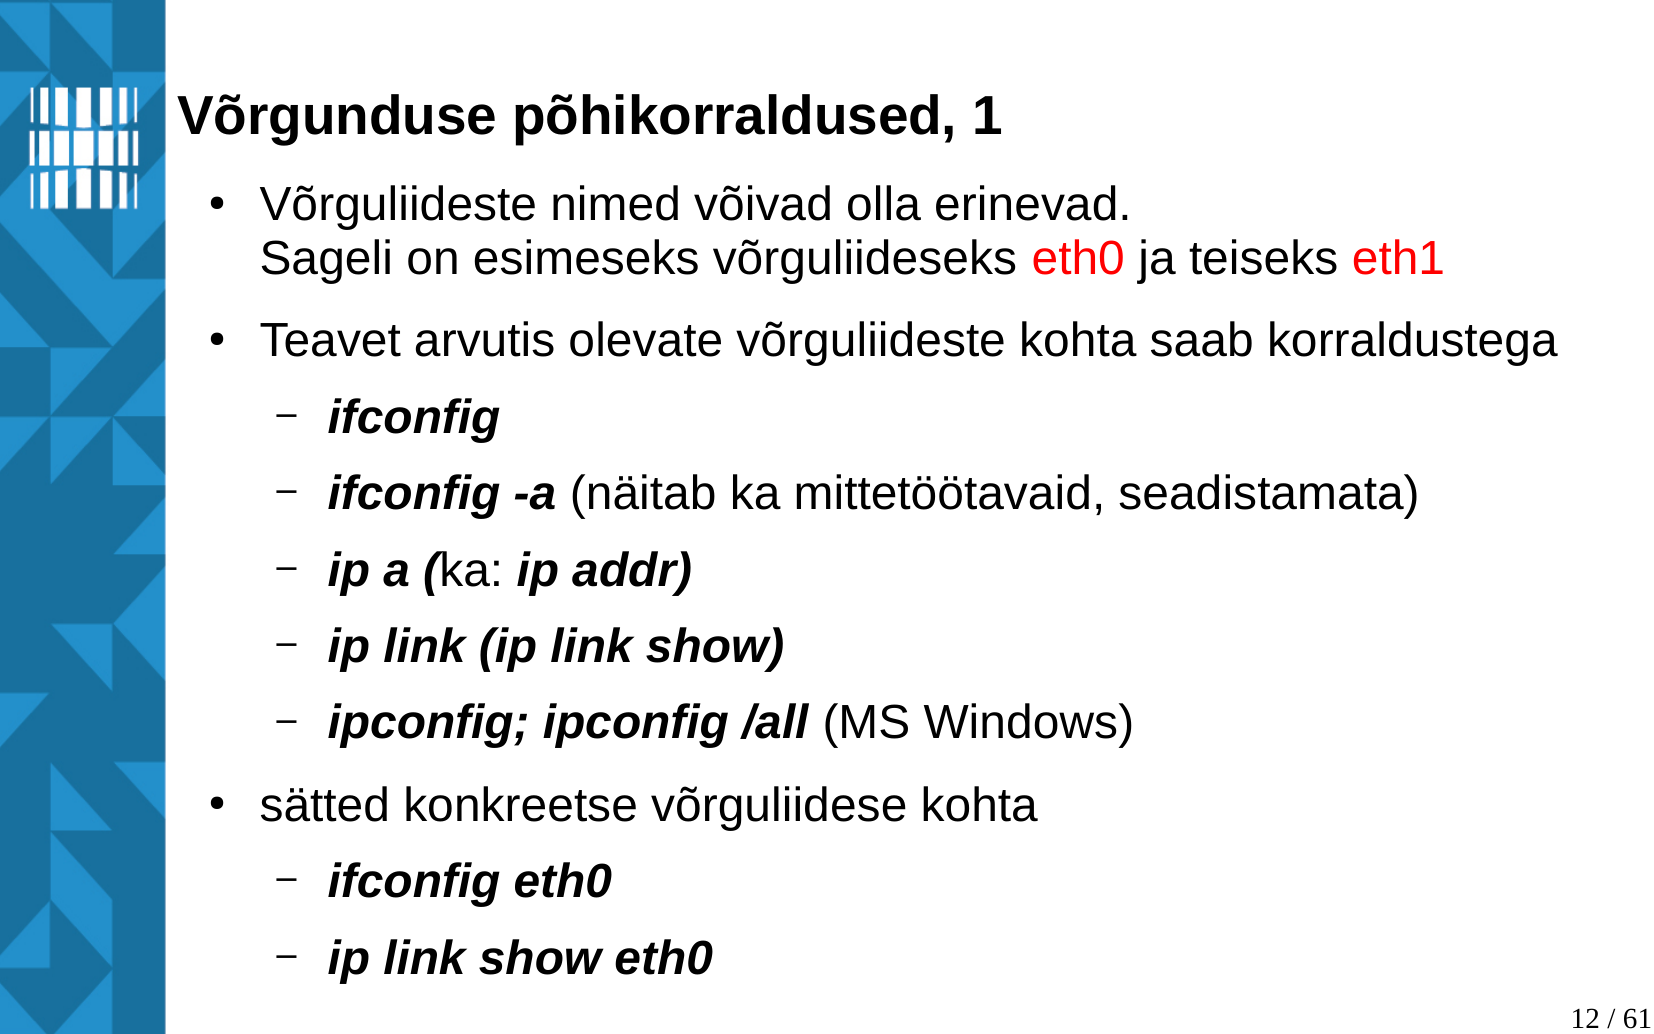

# Võrgunduse põhikorraldused, 1
Võrguliideste nimed võivad olla erinevad.
Sageli on esimeseks võrguliideseks eth0 ja teiseks eth1
Teavet arvutis olevate võrguliideste kohta saab korraldustega
ifconfig
ifconfig -a (näitab ka mittetöötavaid, seadistamata)
ip a (ka: ip addr)
ip link (ip link show)
ipconfig; ipconfig /all (MS Windows)
sätted konkreetse võrguliidese kohta
ifconfig eth0
ip link show eth0
12